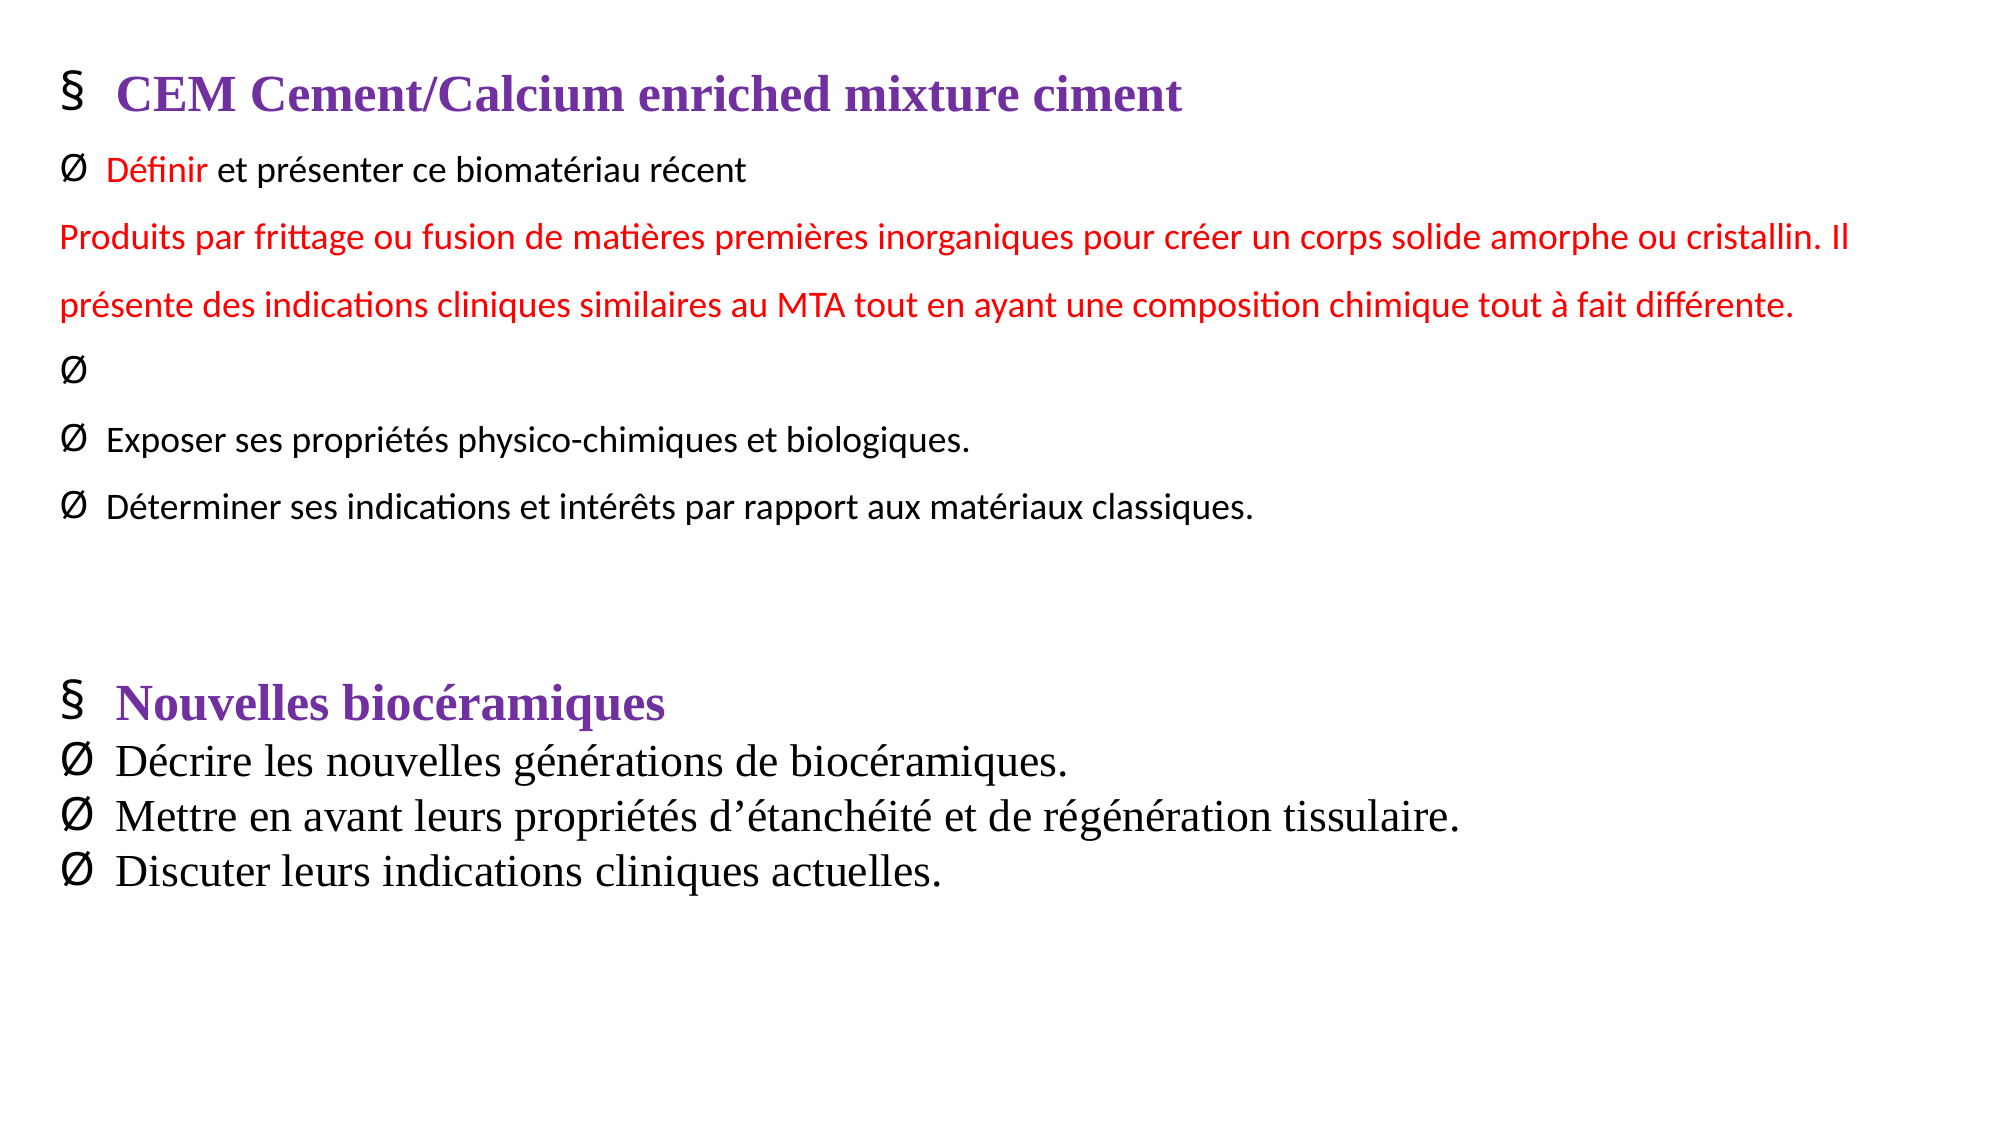

CEM Cement/Calcium enriched mixture ciment
Définir et présenter ce biomatériau récent
Produits par frittage ou fusion de matières premières inorganiques pour créer un corps solide amorphe ou cristallin. Il présente des indications cliniques similaires au MTA tout en ayant une composition chimique tout à fait différente.
Exposer ses propriétés physico-chimiques et biologiques.
Déterminer ses indications et intérêts par rapport aux matériaux classiques.
Nouvelles biocéramiques
Décrire les nouvelles générations de biocéramiques.
Mettre en avant leurs propriétés d’étanchéité et de régénération tissulaire.
Discuter leurs indications cliniques actuelles.